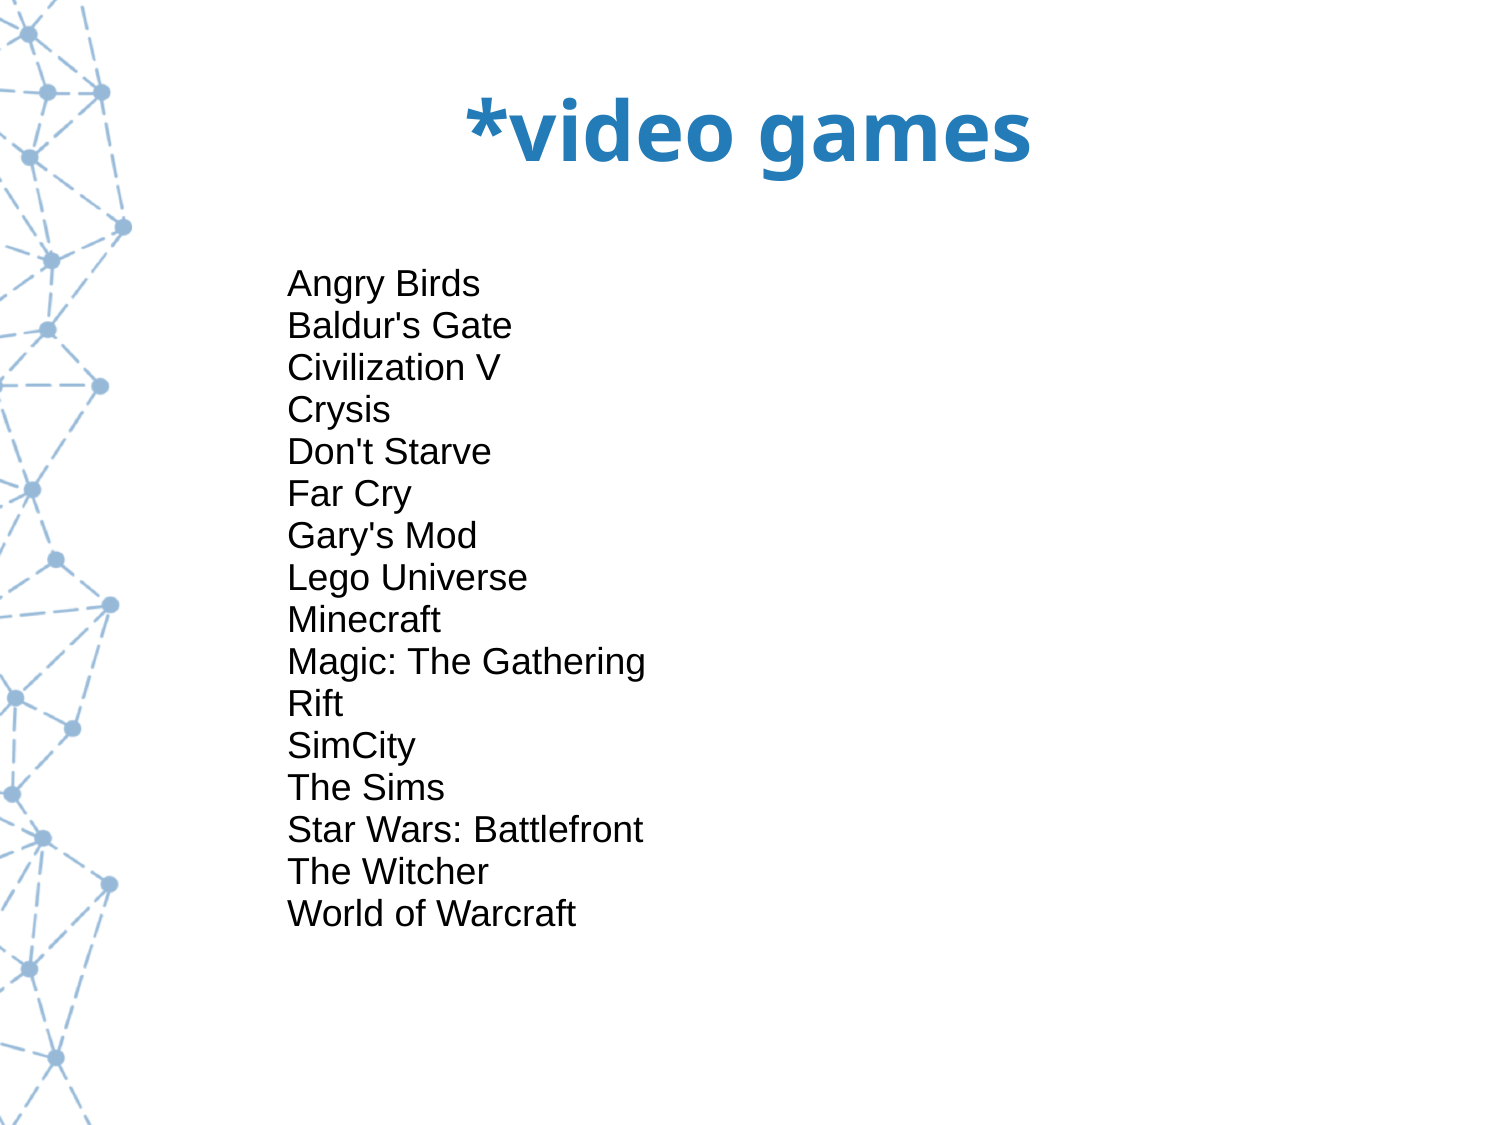

*video games
Angry Birds
Baldur's Gate
Civilization V
Crysis
Don't Starve
Far Cry
Gary's Mod
Lego Universe
Minecraft
Magic: The Gathering
Rift
SimCity
The Sims
Star Wars: Battlefront
The Witcher
World of Warcraft